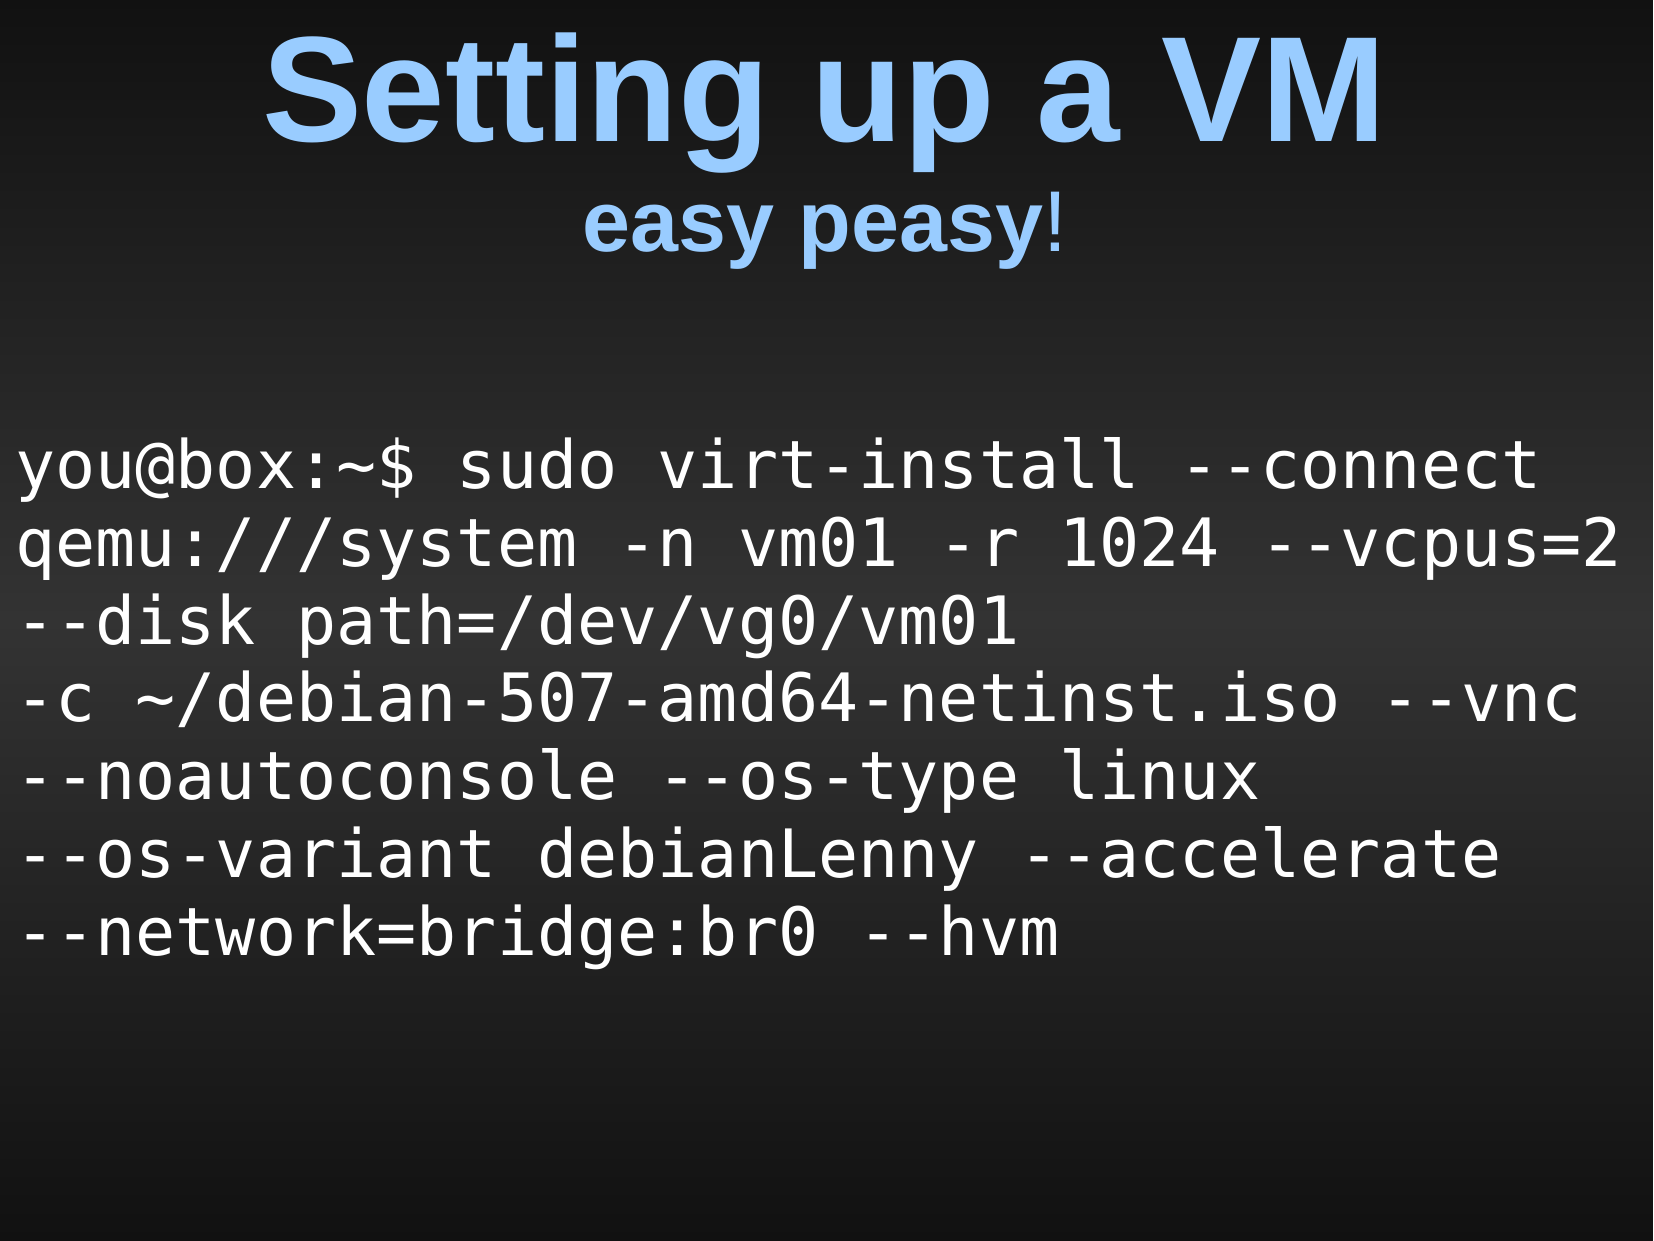

# Setting up a VM easy peasy!
you@box:~$ sudo virt-install --connect
qemu:///system -n vm01 -r 1024 --vcpus=2
--disk path=/dev/vg0/vm01
-c ~/debian-507-amd64-netinst.iso --vnc
--noautoconsole --os-type linux
--os-variant debianLenny --accelerate --network=bridge:br0 --hvm